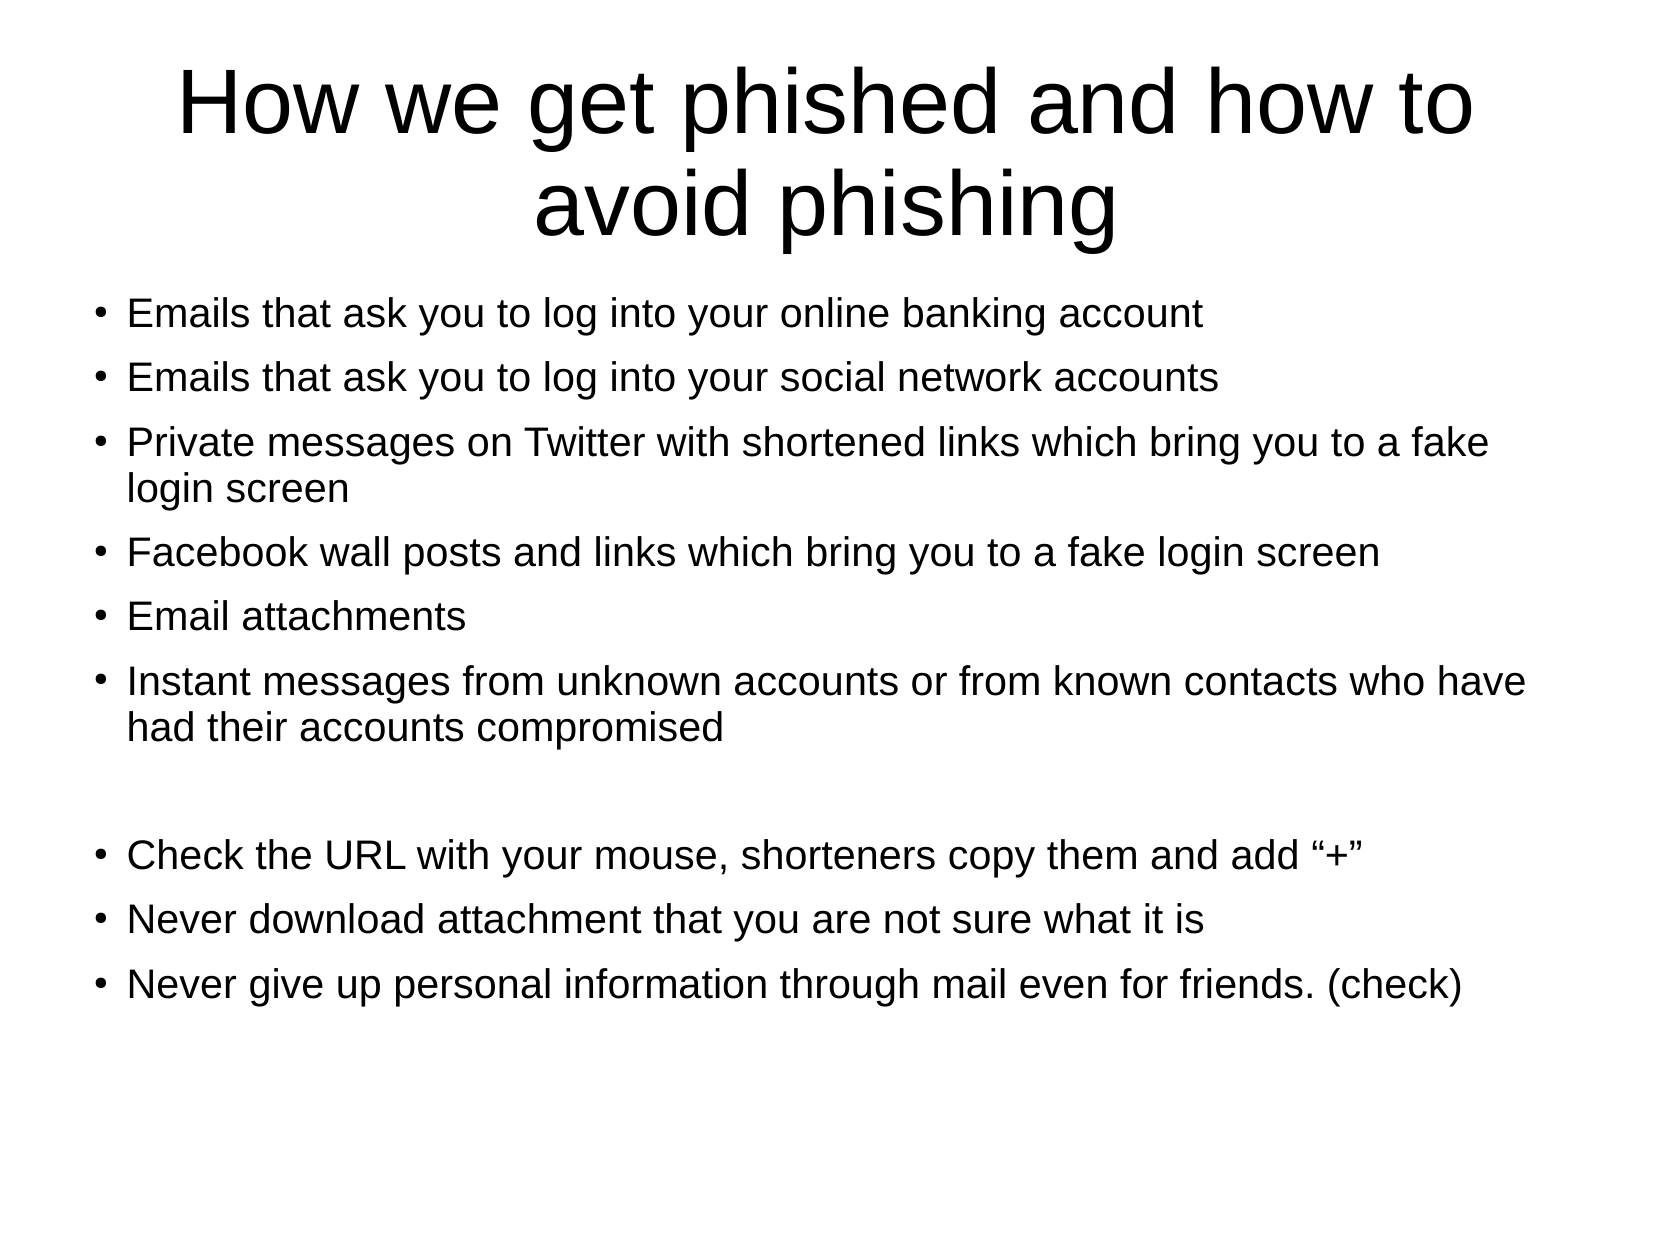

# How we get phished and how to avoid phishing
Emails that ask you to log into your online banking account
Emails that ask you to log into your social network accounts
Private messages on Twitter with shortened links which bring you to a fake login screen
Facebook wall posts and links which bring you to a fake login screen
Email attachments
Instant messages from unknown accounts or from known contacts who have had their accounts compromised
Check the URL with your mouse, shorteners copy them and add “+”
Never download attachment that you are not sure what it is
Never give up personal information through mail even for friends. (check)